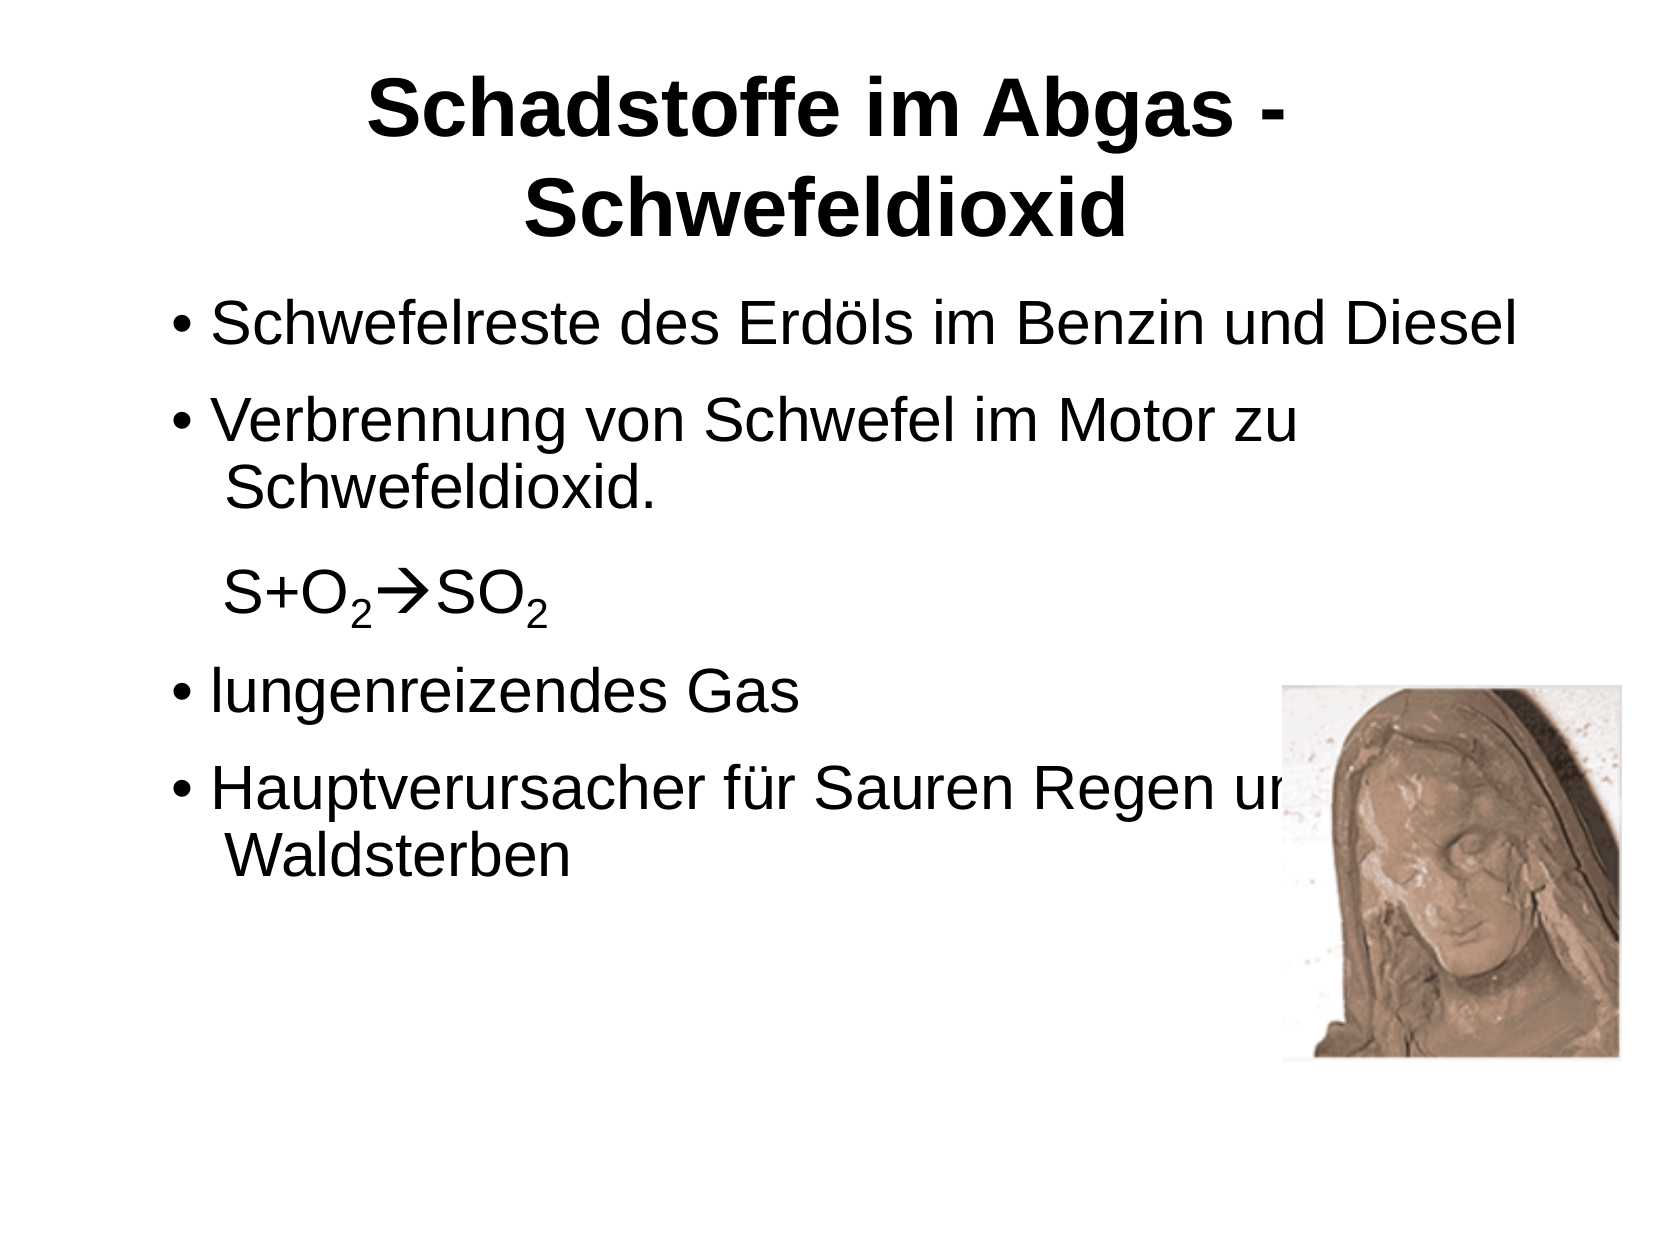

# Schadstoffe im Abgas - Schwefeldioxid
• Schwefelreste des Erdöls im Benzin und Diesel
• Verbrennung von Schwefel im Motor zu Schwefeldioxid.
 S+O2SO2
• lungenreizendes Gas
• Hauptverursacher für Sauren Regen und Waldsterben